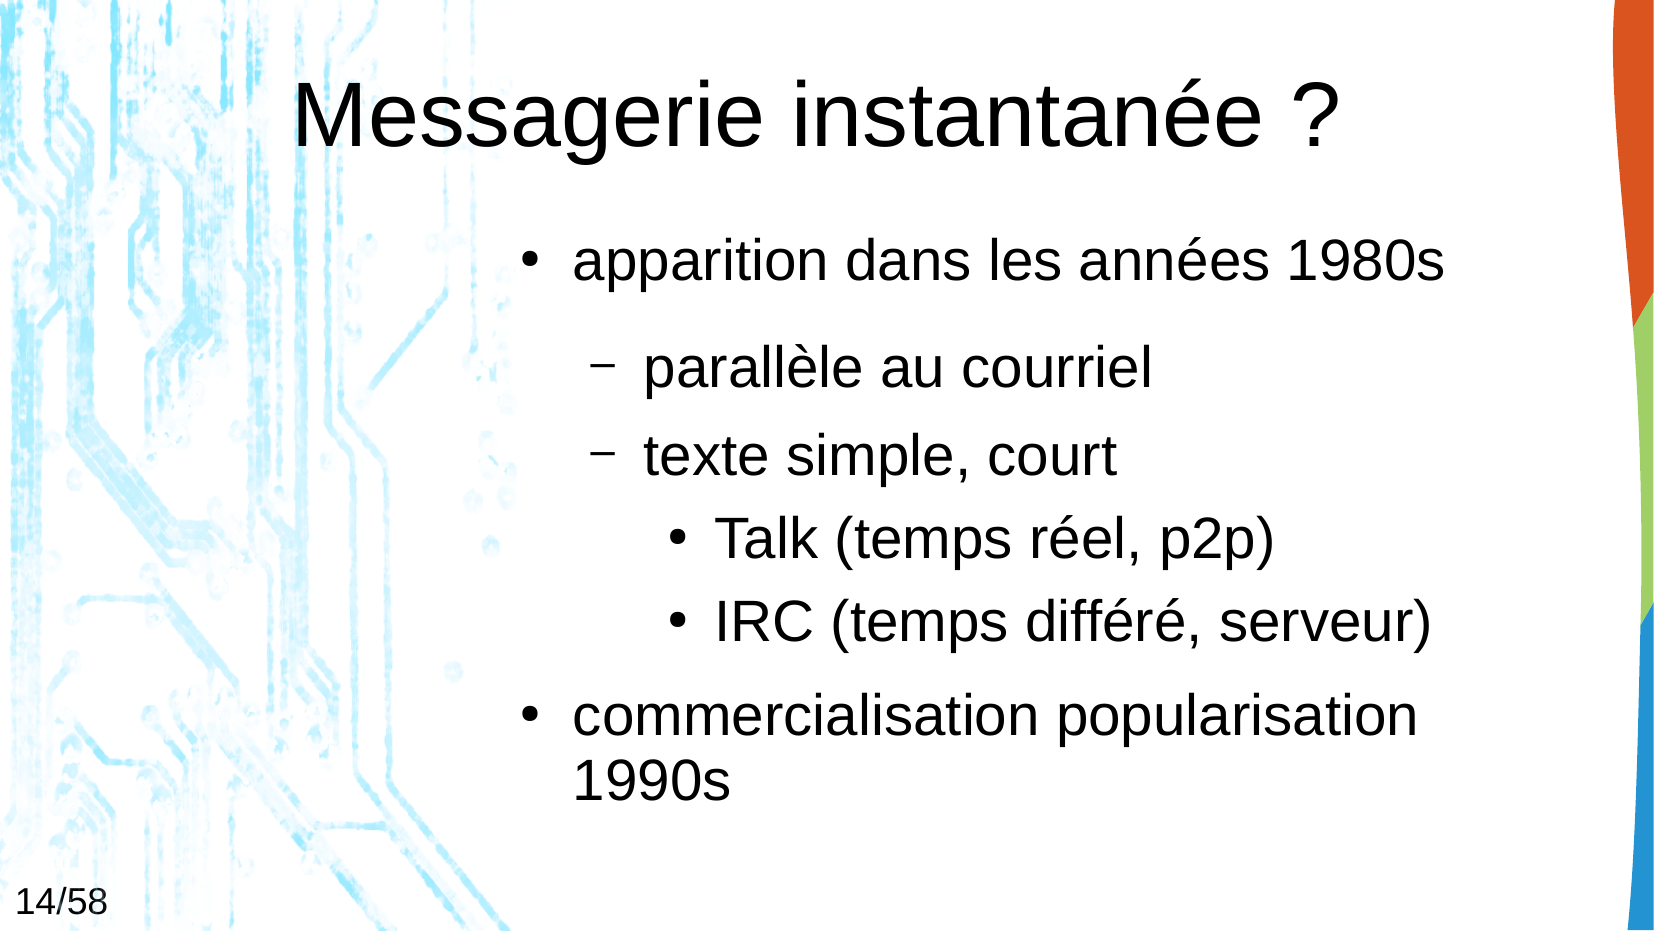

# Messagerie instantanée ?
apparition dans les années 1980s
parallèle au courriel
texte simple, court
Talk (temps réel, p2p)
IRC (temps différé, serveur)
commercialisation popularisation 1990s